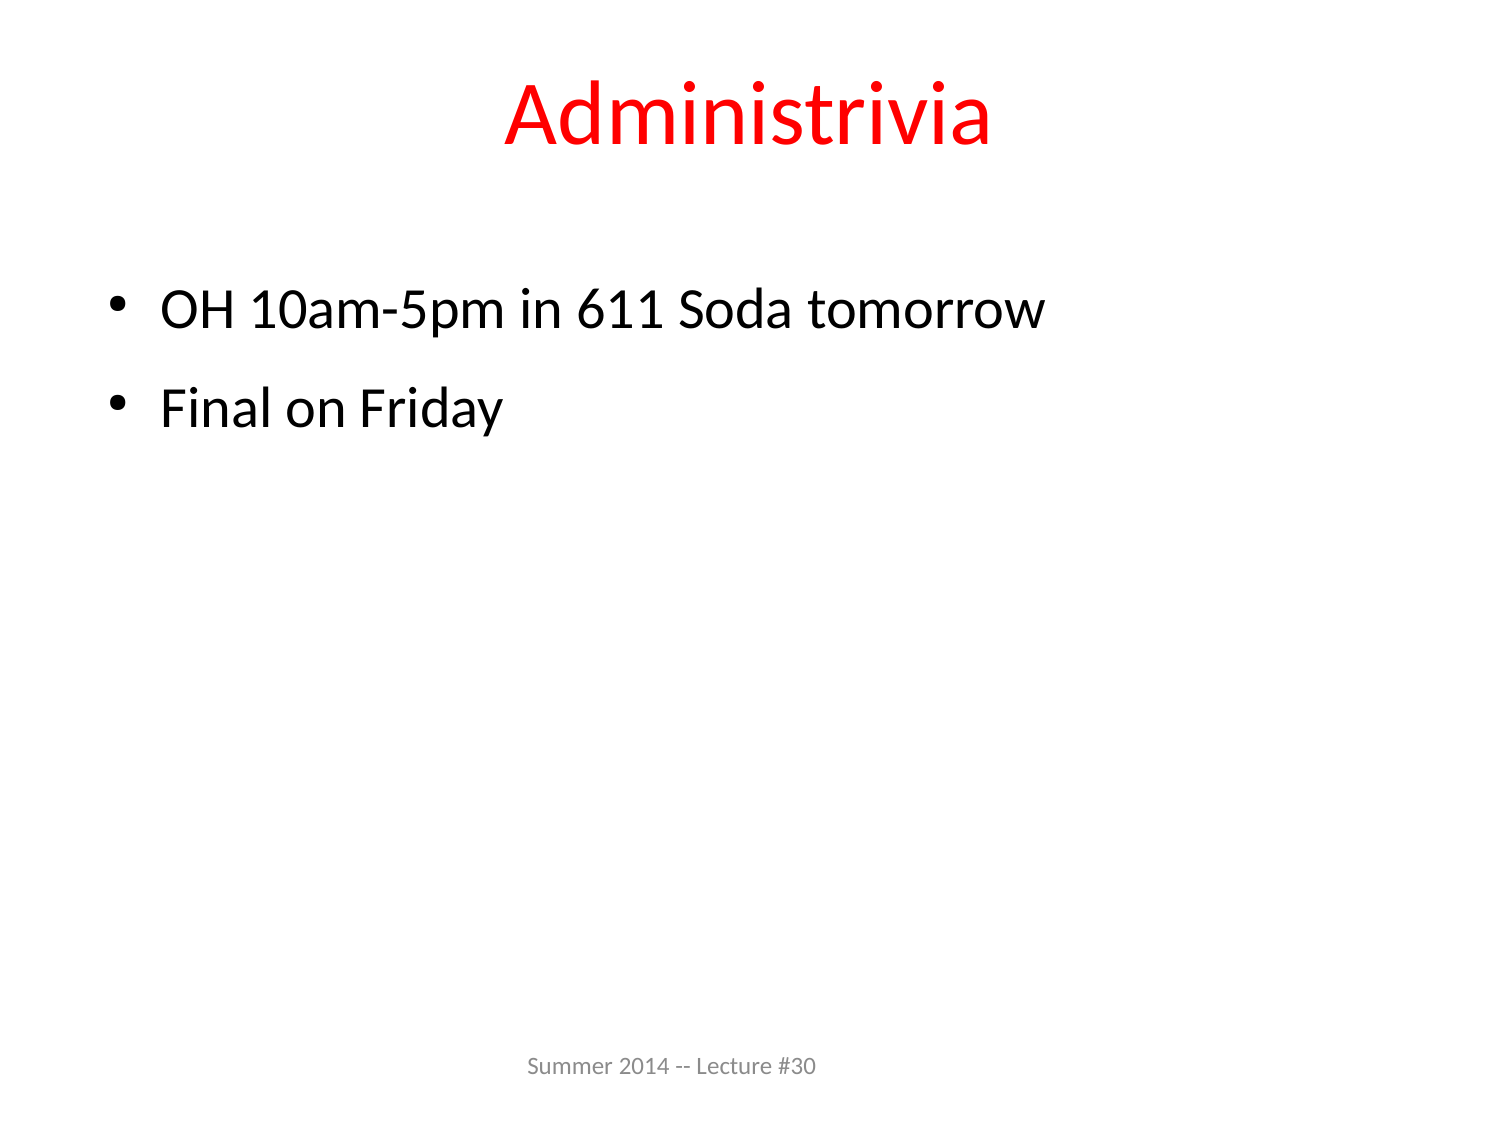

# Administrivia
OH 10am-5pm in 611 Soda tomorrow
Final on Friday